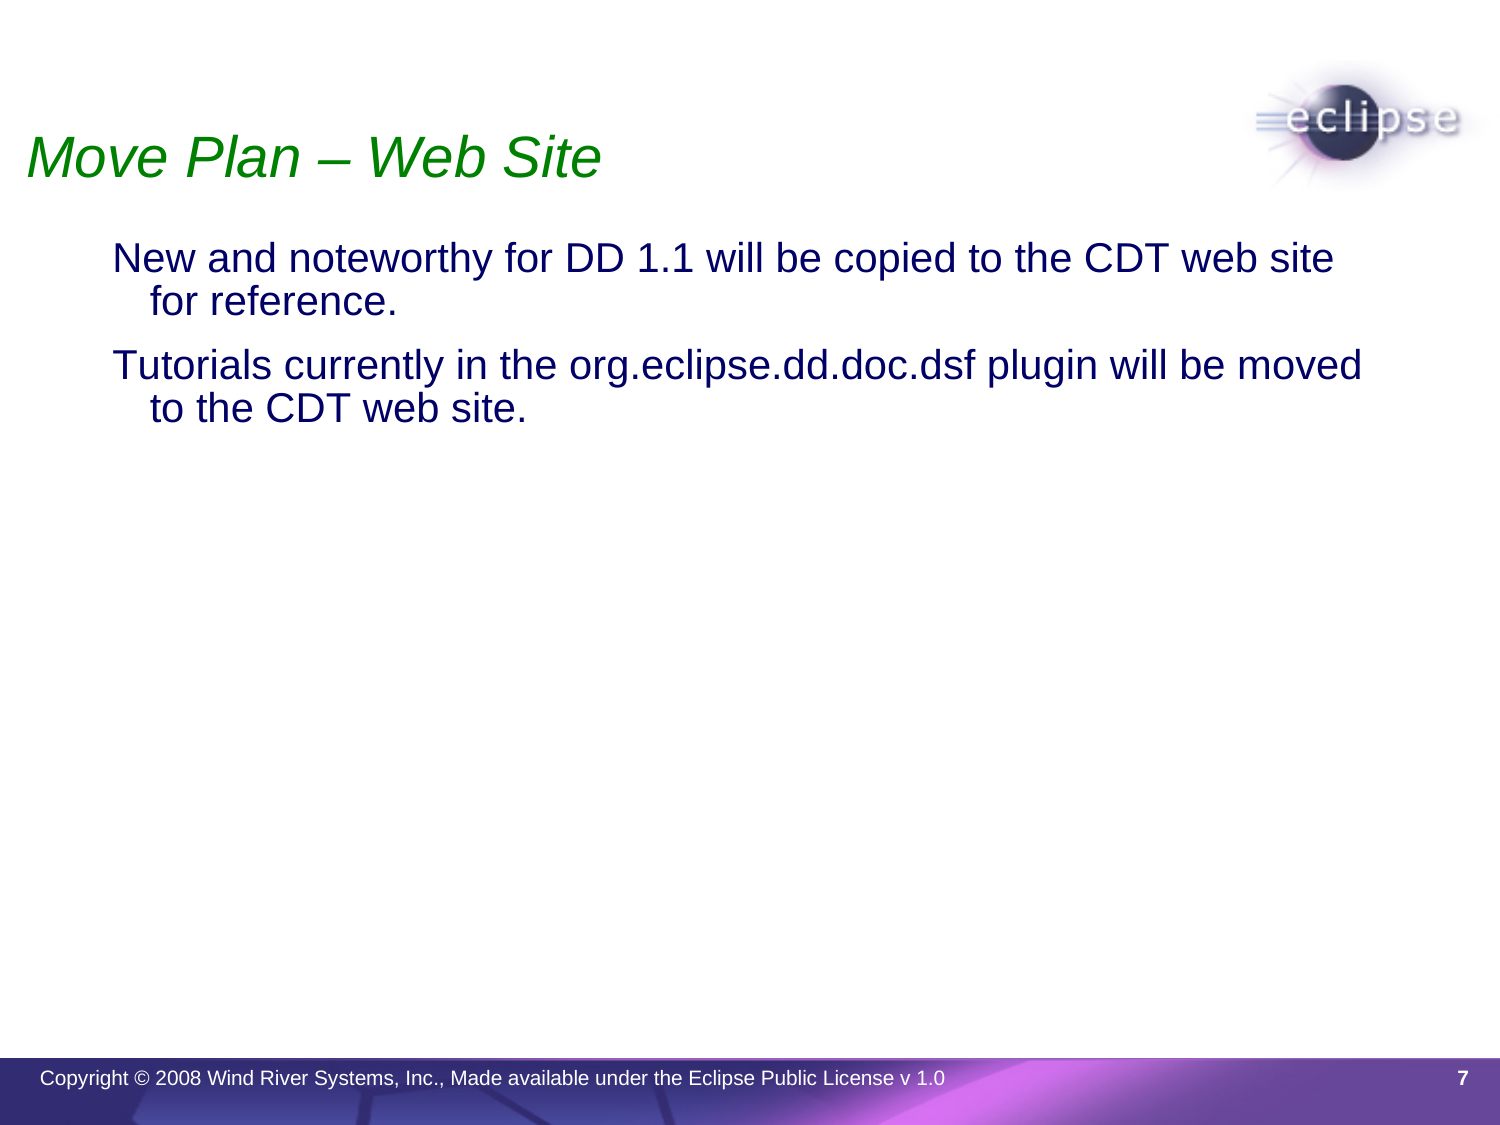

# Move Plan – Web Site
New and noteworthy for DD 1.1 will be copied to the CDT web site for reference.
Tutorials currently in the org.eclipse.dd.doc.dsf plugin will be moved to the CDT web site.
7